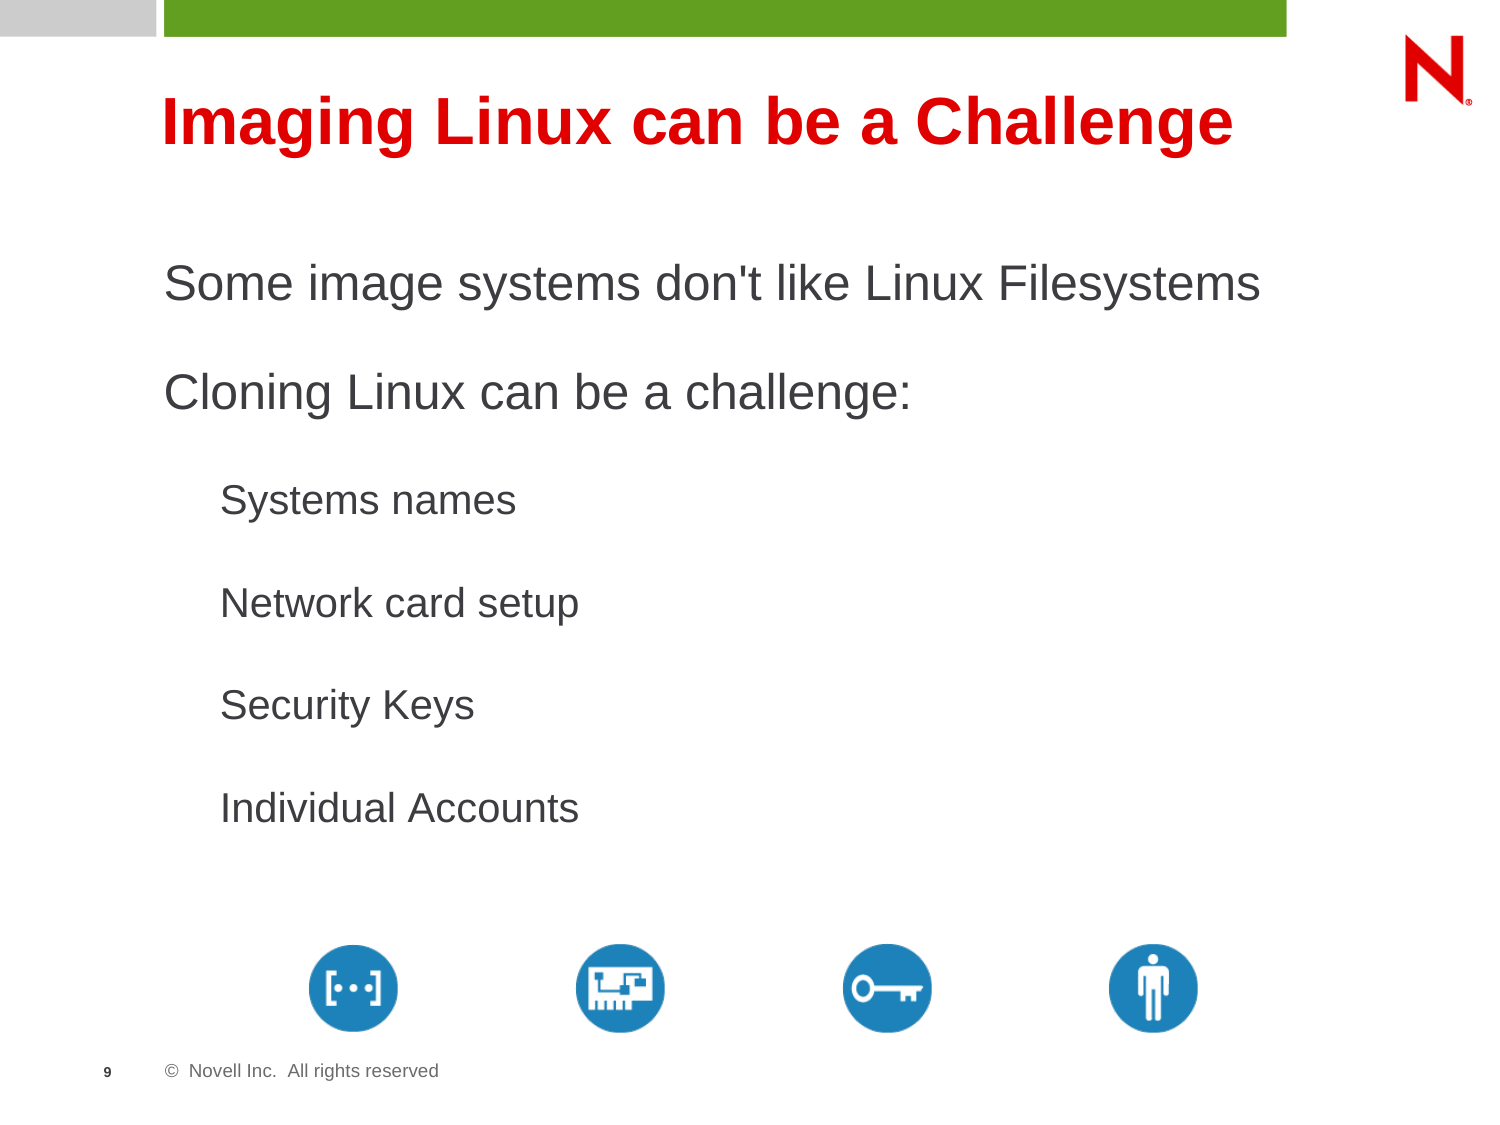

# Imaging Linux can be a Challenge
Some image systems don't like Linux Filesystems
Cloning Linux can be a challenge:
Systems names
Network card setup
Security Keys
Individual Accounts